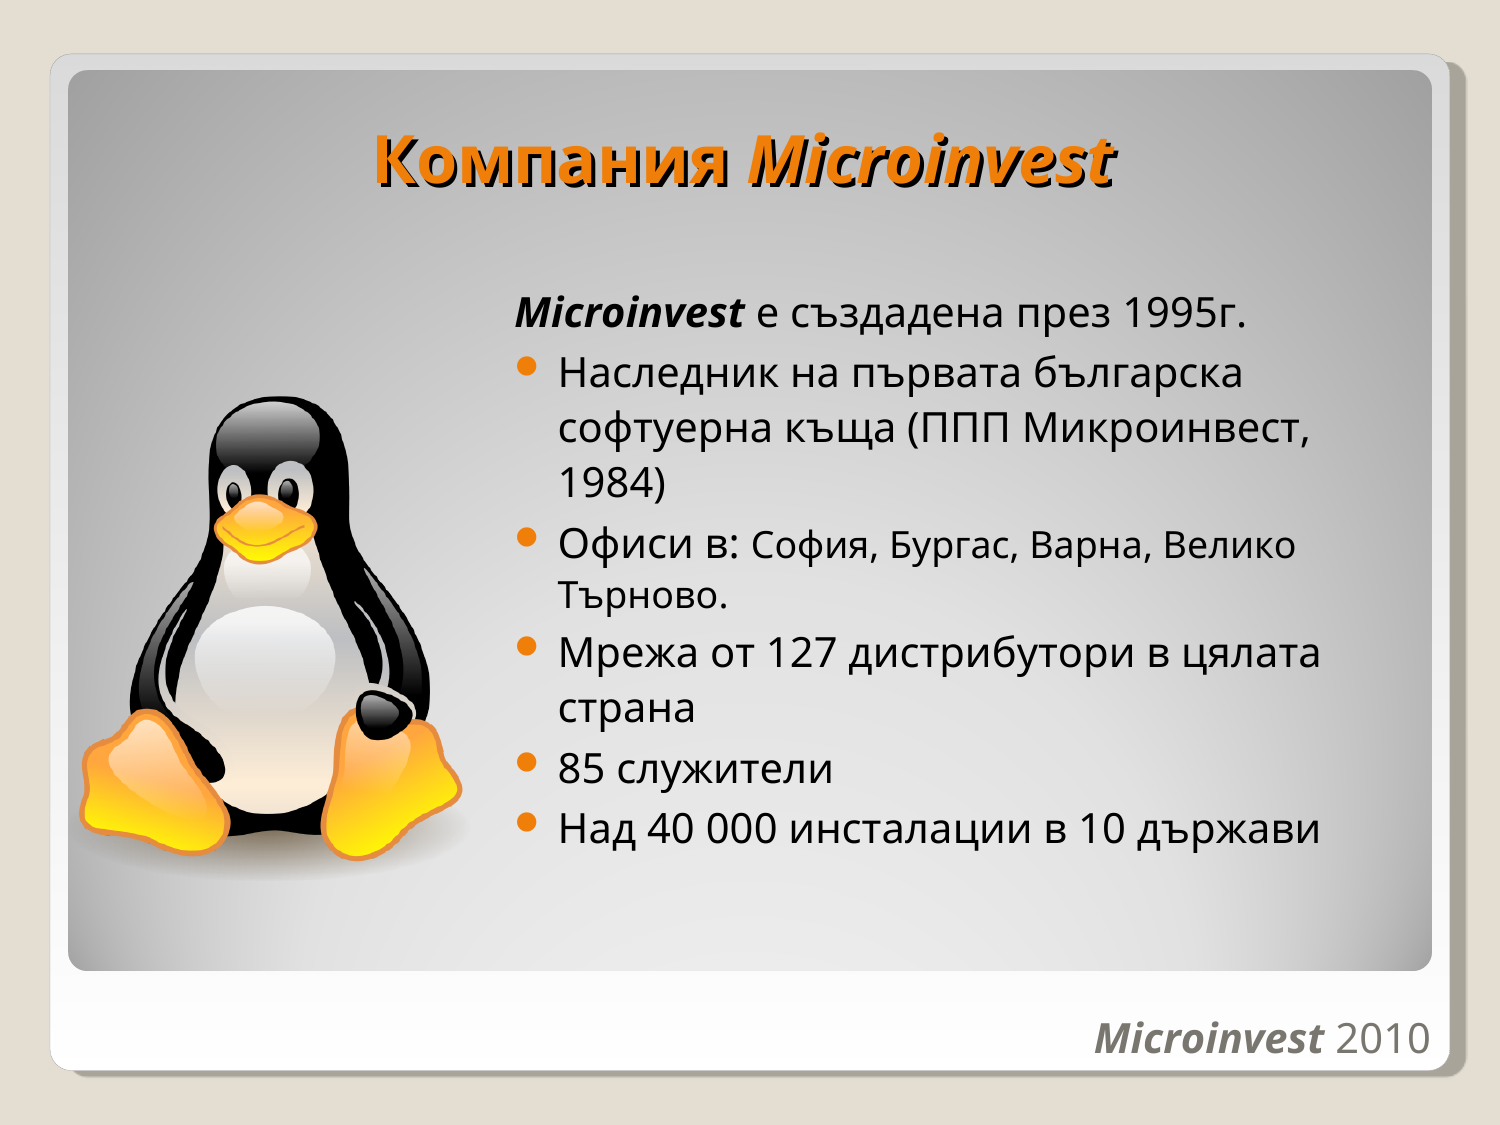

# Компания Microinvest
Microinvest е създадена през 1995г.
Наследник на първата българска софтуерна къща (ППП Микроинвест, 1984)
Офиси в: София, Бургас, Варна, Велико Търново.
Мрежа от 127 дистрибутори в цялата страна
85 служители
Над 40 000 инсталации в 10 държави
Microinvest 2010